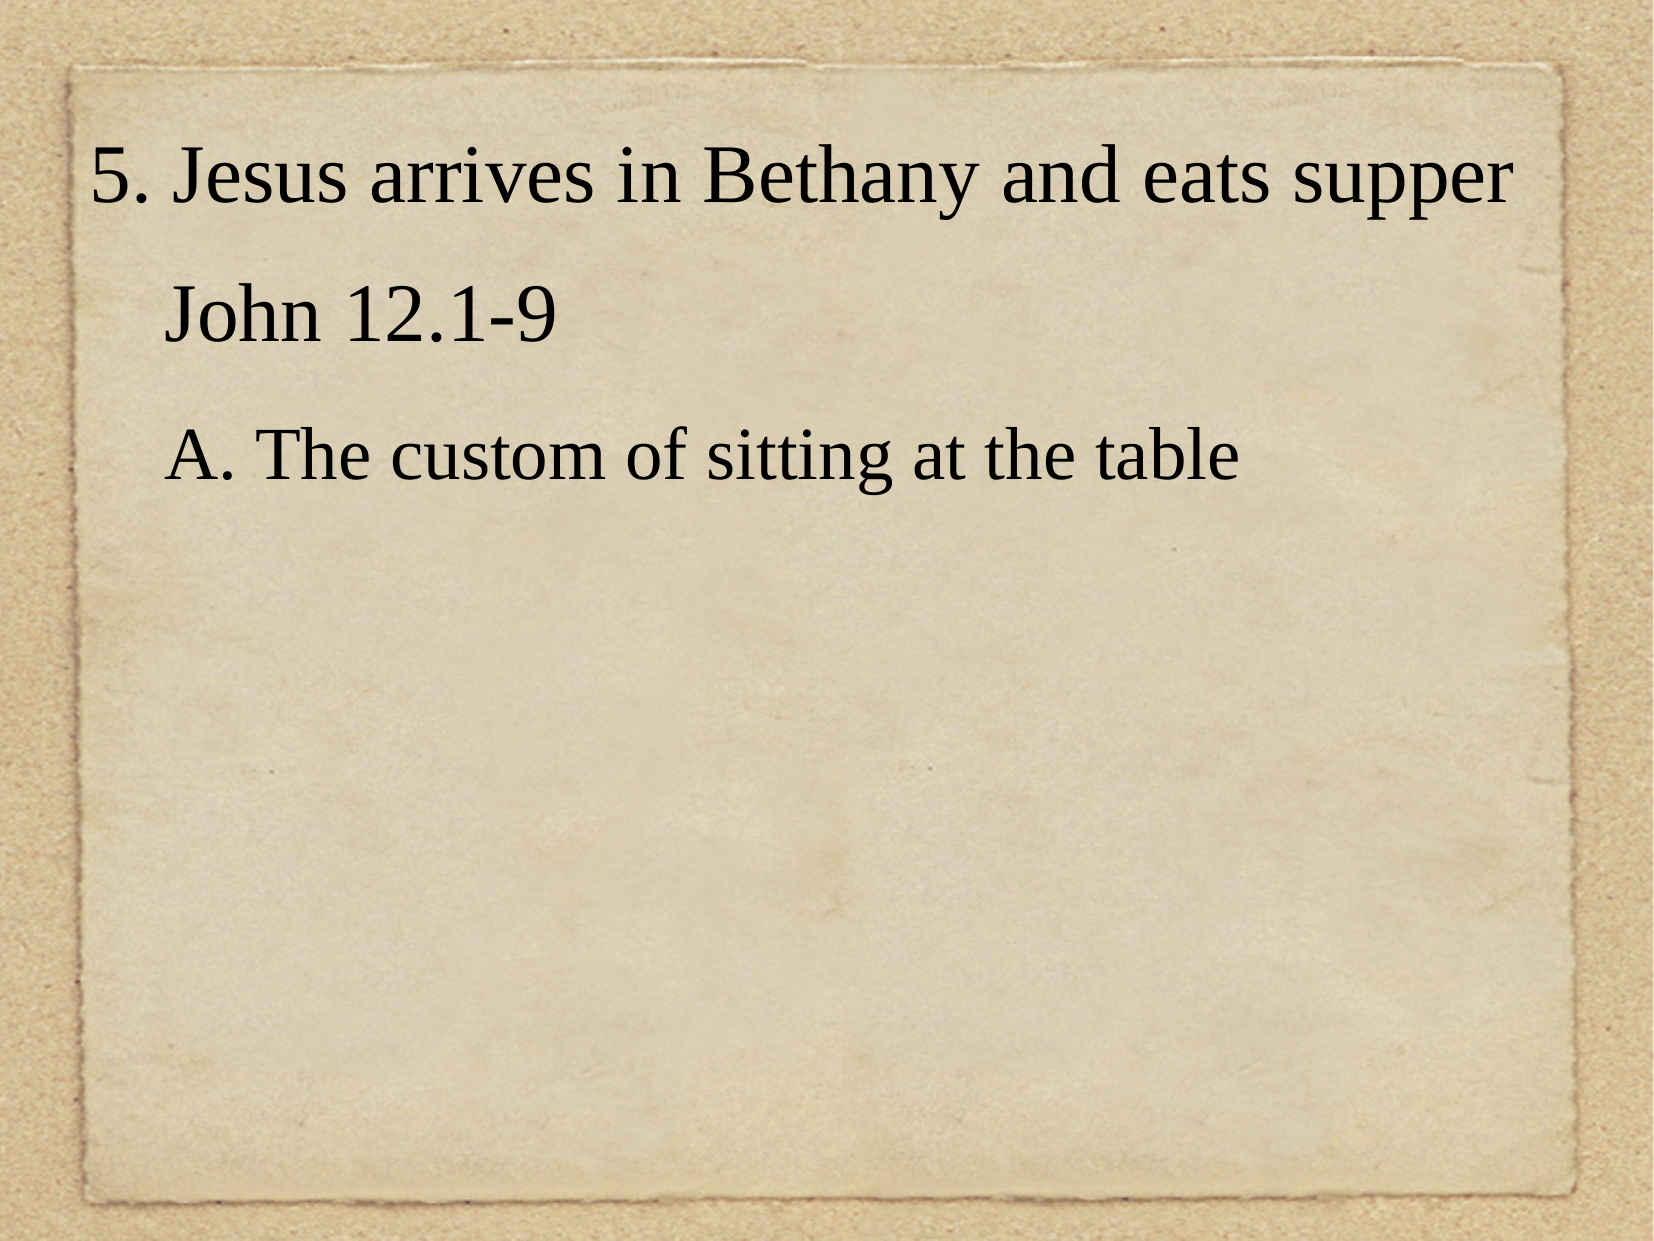

5. Jesus arrives in Bethany and eats supper 	John 12.1-9
	A. The custom of sitting at the table